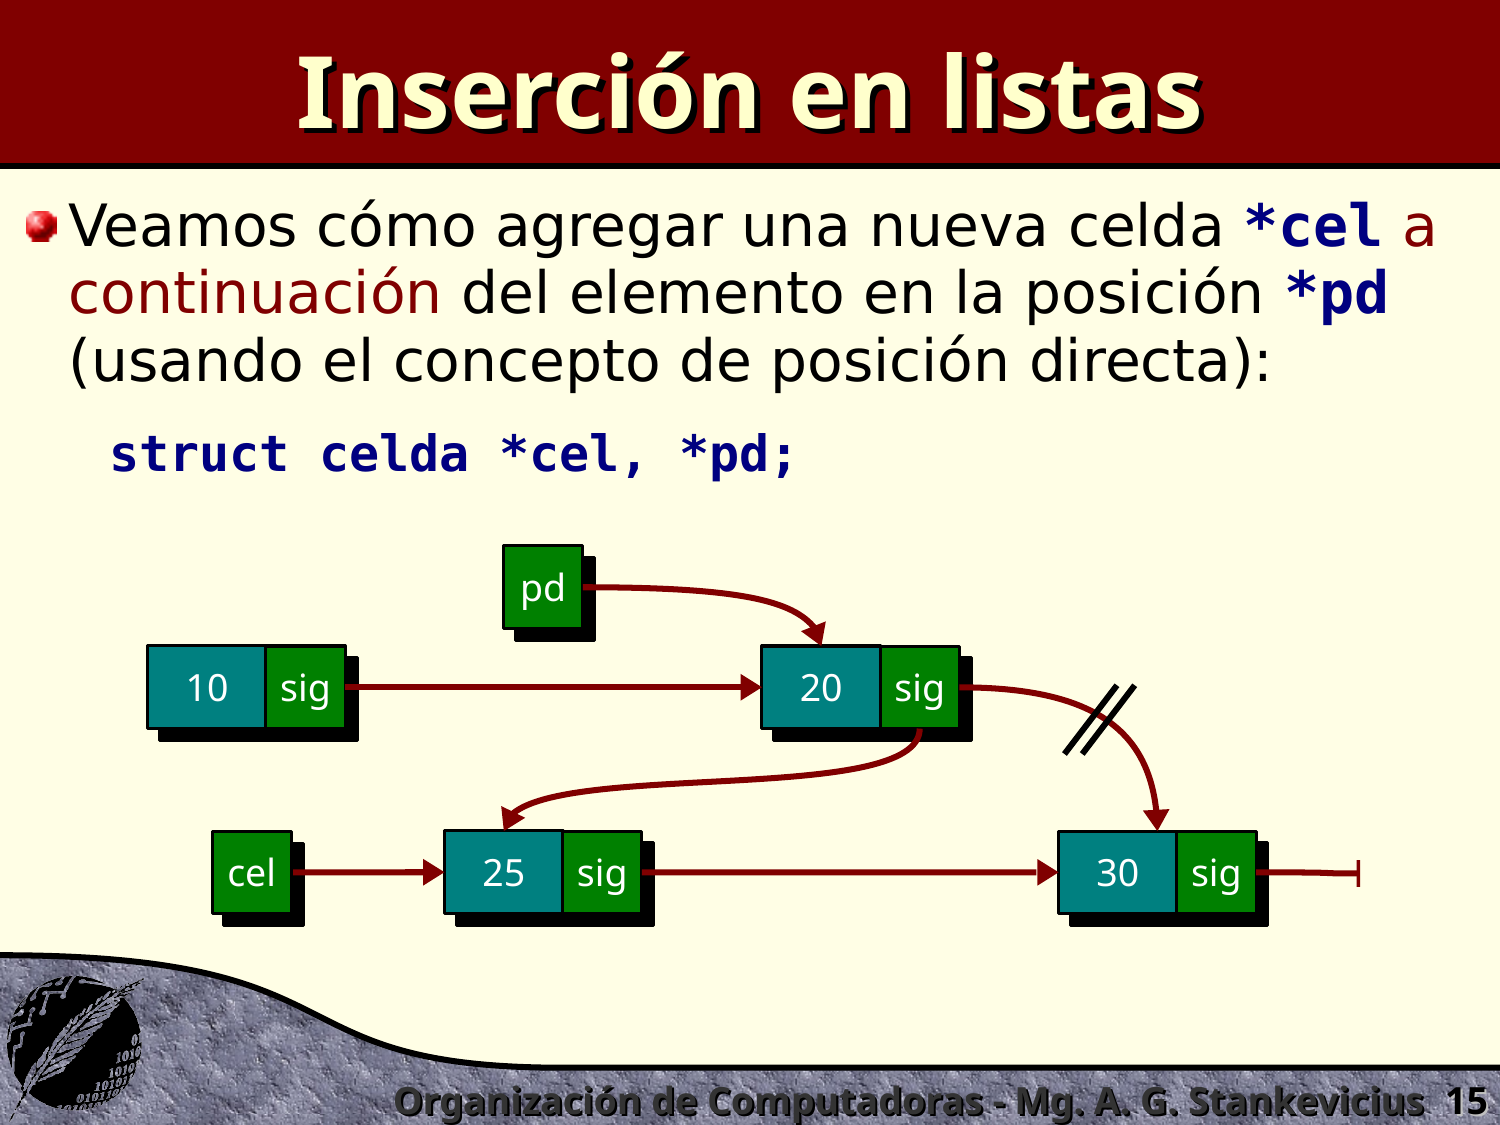

# Inserción en listas
Veamos cómo agregar una nueva celda *cel a continuación del elemento en la posición *pd (usando el concepto de posición directa):
struct celda *cel, *pd;
pd
10
sig
20
sig
25
sig
30
sig
cel
15